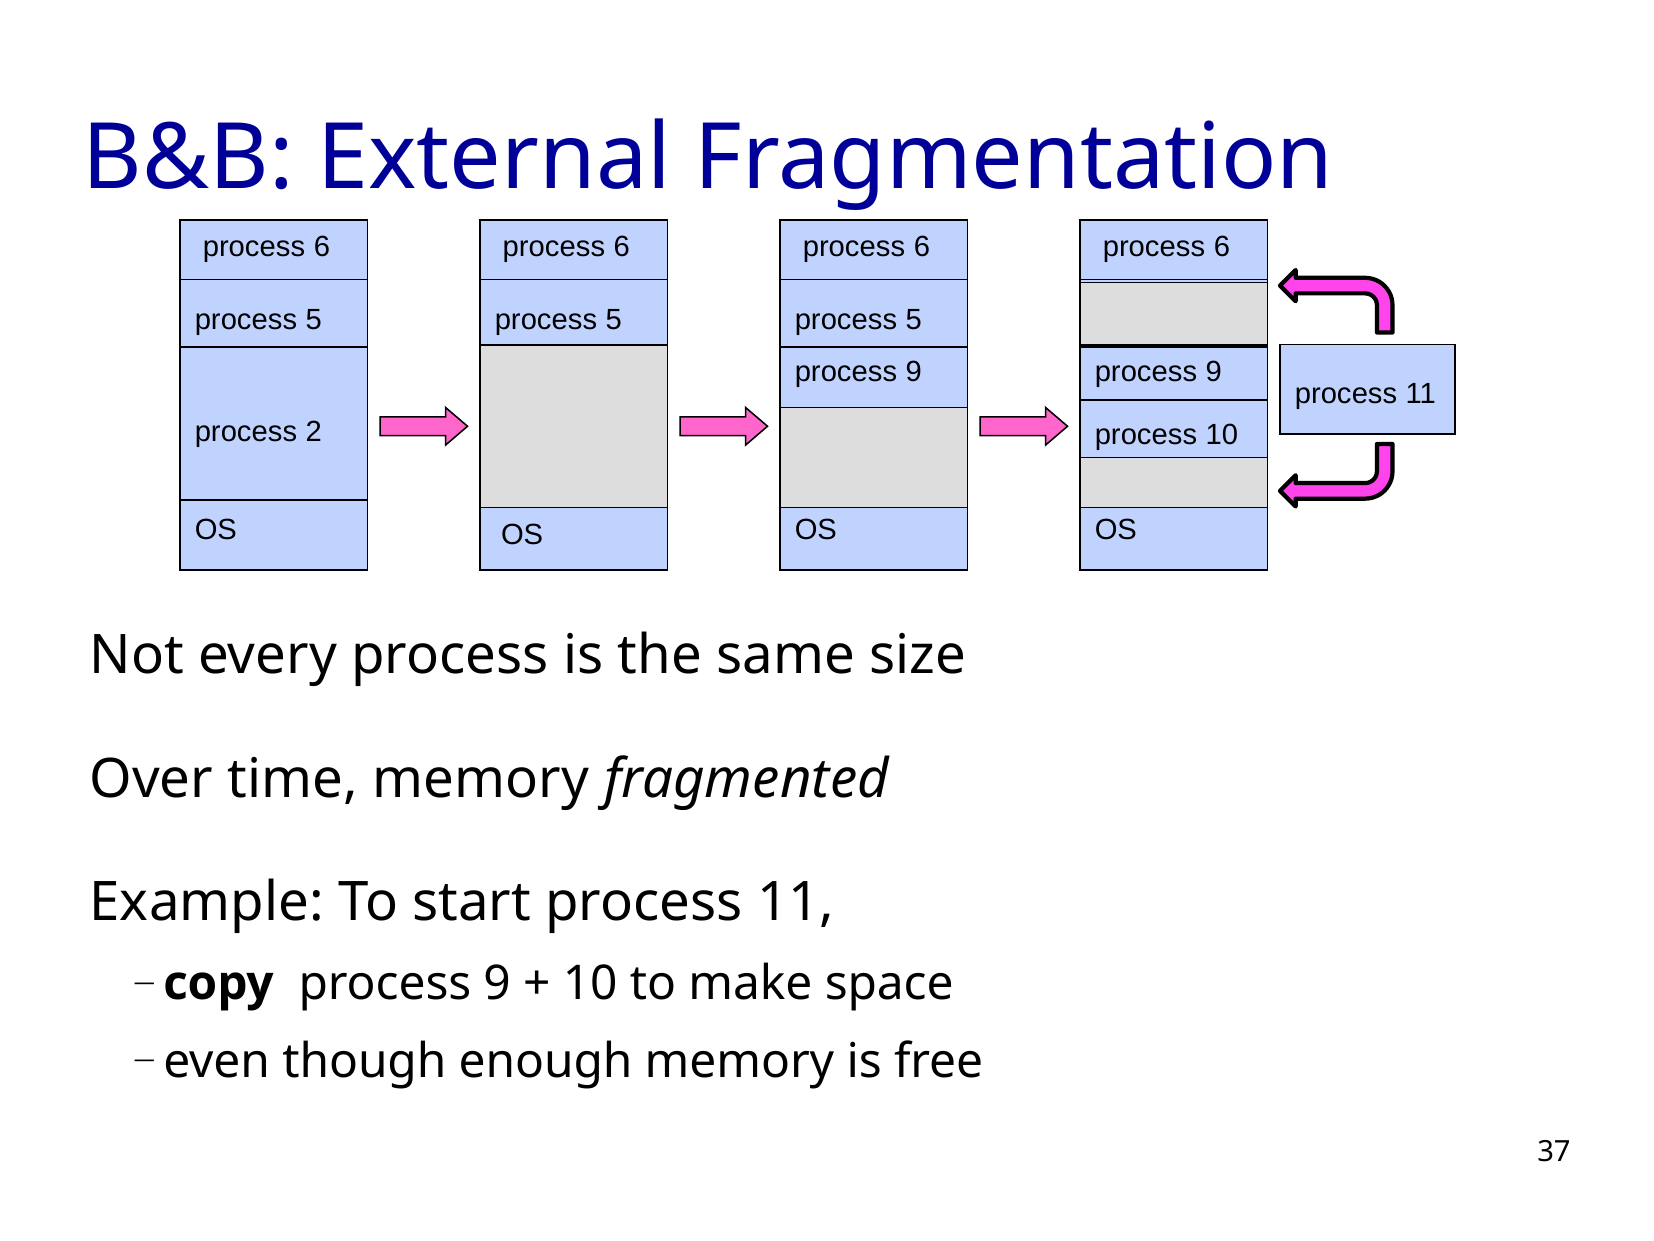

# B&B: External Fragmentation
process 6
process 5
OS
process 6
process 5
process 9
OS
process 6
process 9
process 10
OS
process 6
process 11
process 5
process 2
OS
Not every process is the same size
Over time, memory fragmented
Example: To start process 11,
copy process 9 + 10 to make space
even though enough memory is free
37